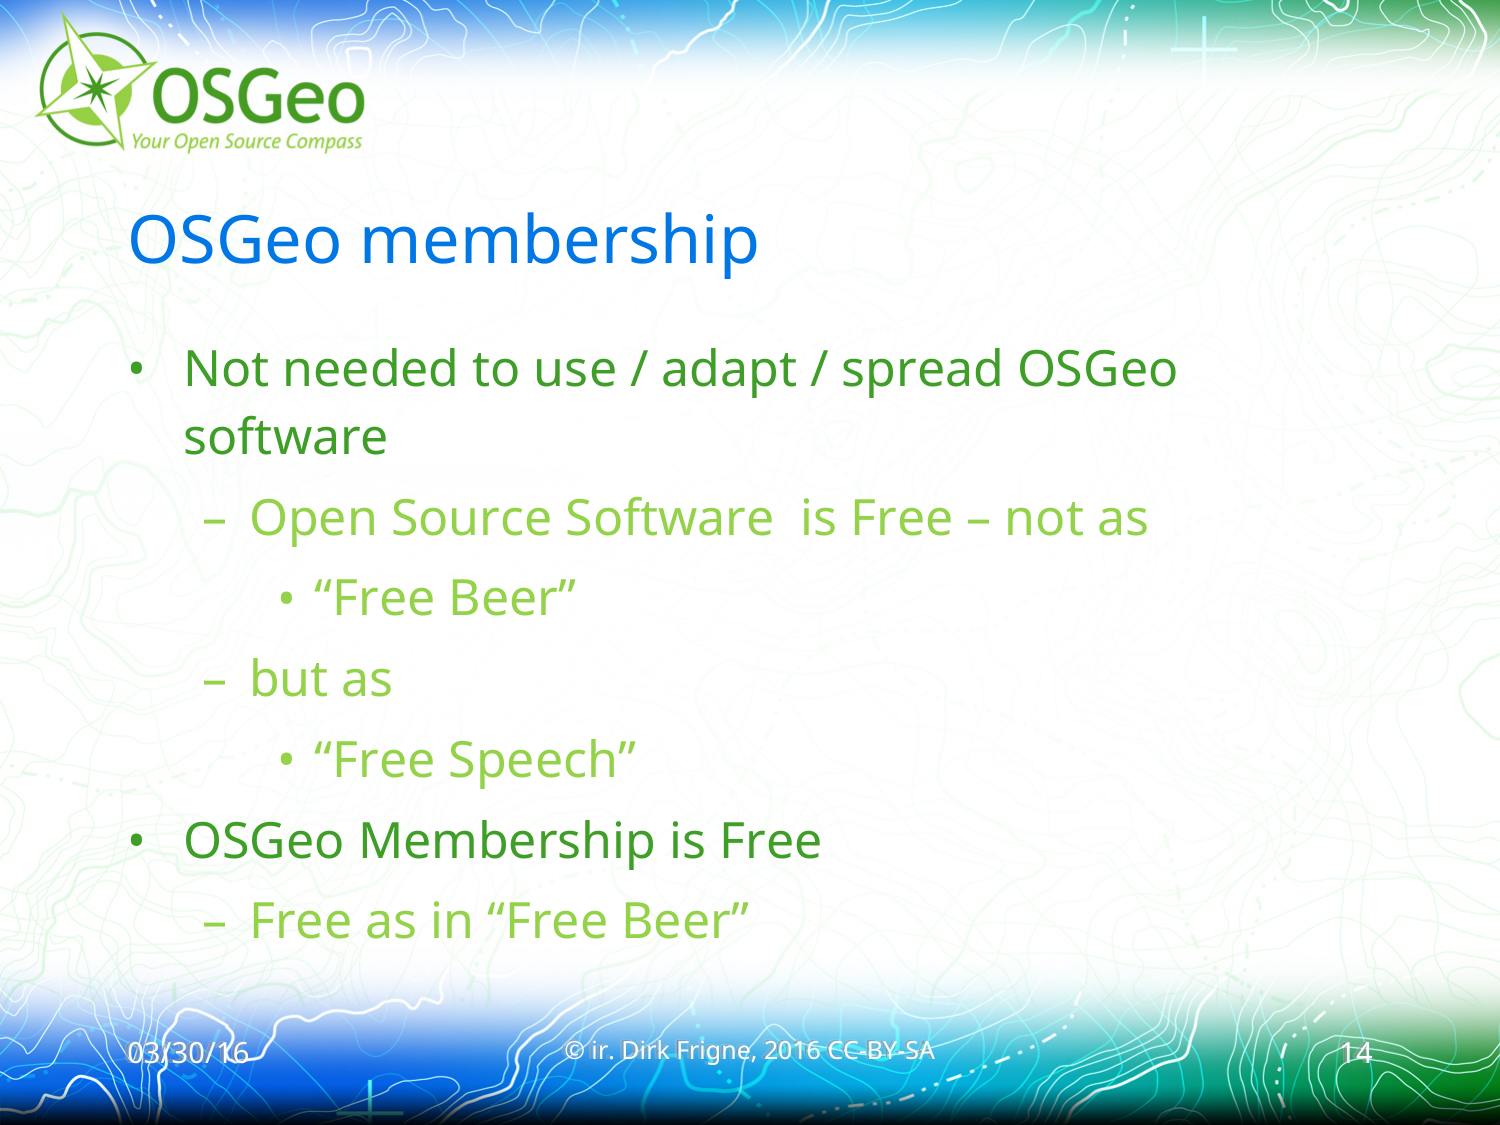

# OSGeo membership
Not needed to use / adapt / spread OSGeo software
Open Source Software is Free – not as
“Free Beer”
but as
“Free Speech”
OSGeo Membership is Free
Free as in “Free Beer”
03/30/16
© ir. Dirk Frigne, 2016 CC-BY-SA
14